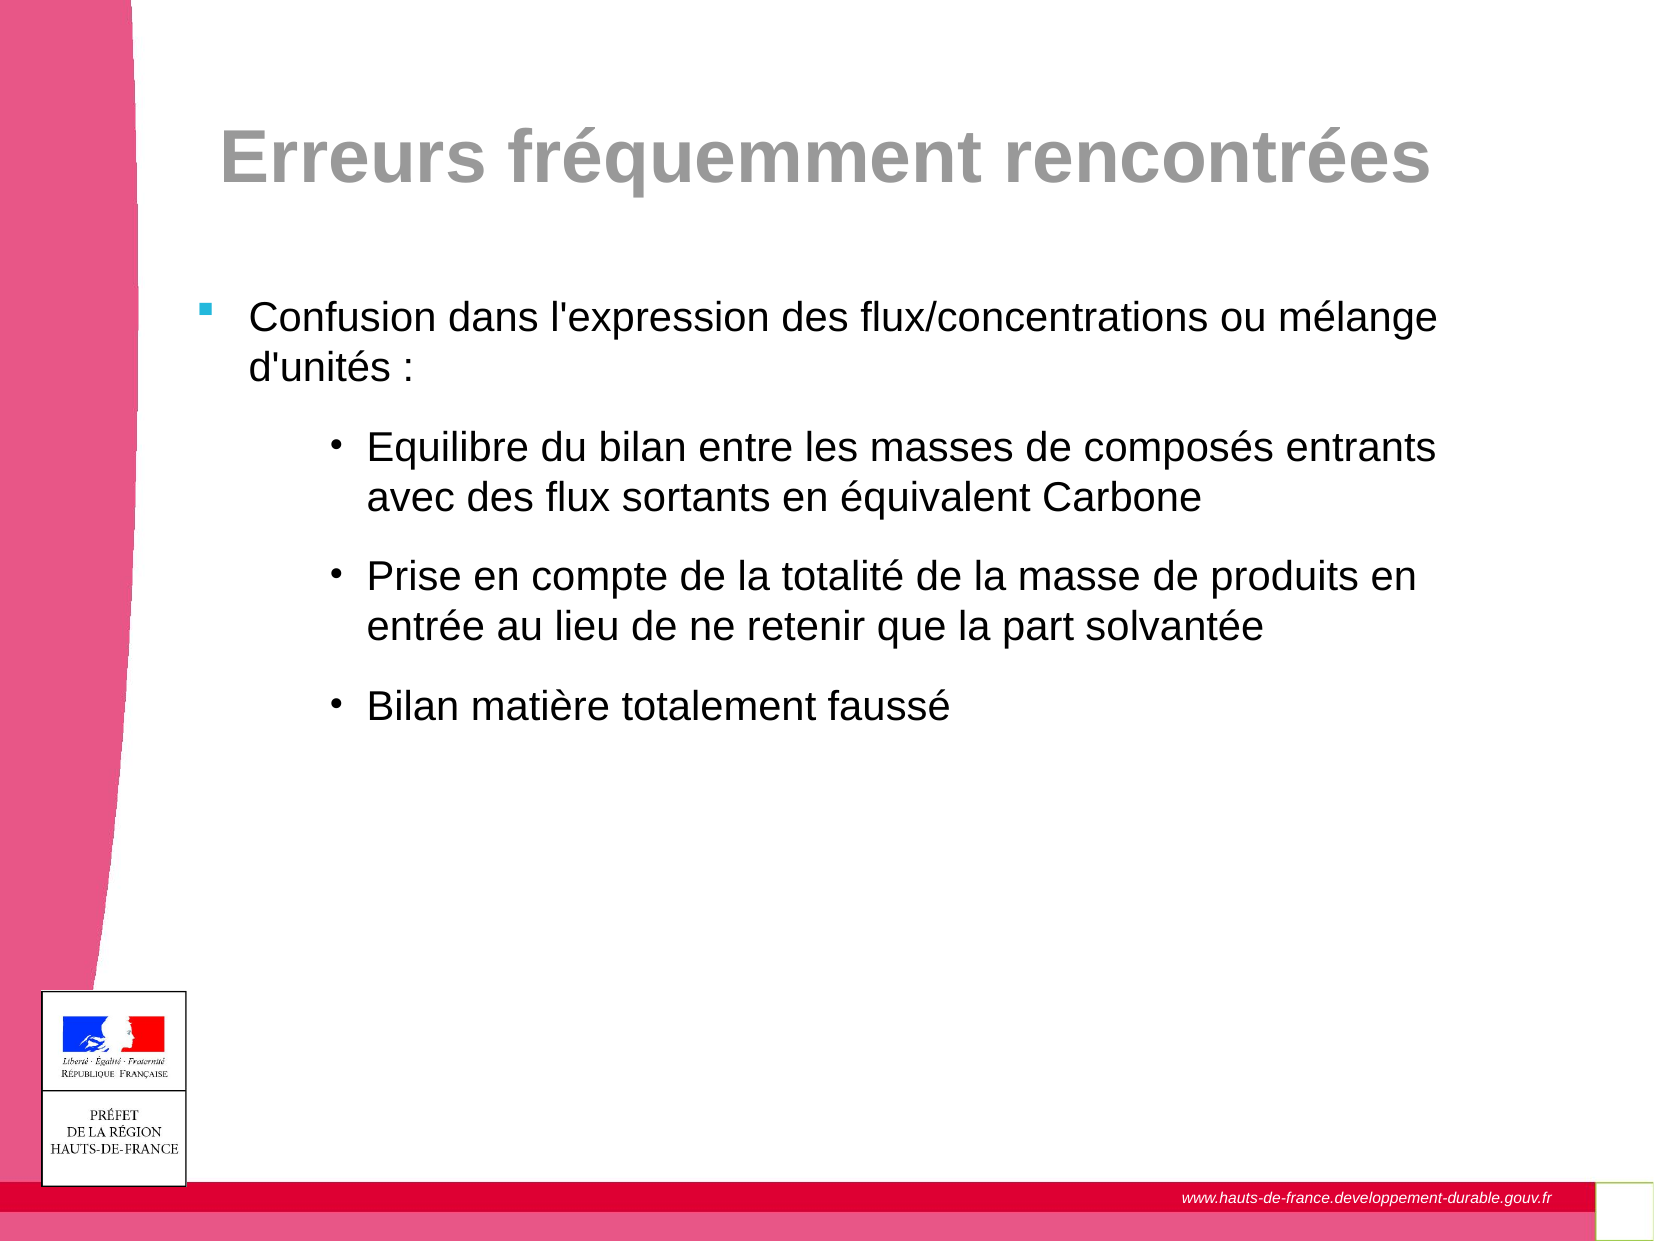

Erreurs fréquemment rencontrées
Confusion dans l'expression des flux/concentrations ou mélange d'unités :
Equilibre du bilan entre les masses de composés entrants avec des flux sortants en équivalent Carbone
Prise en compte de la totalité de la masse de produits en entrée au lieu de ne retenir que la part solvantée
Bilan matière totalement faussé